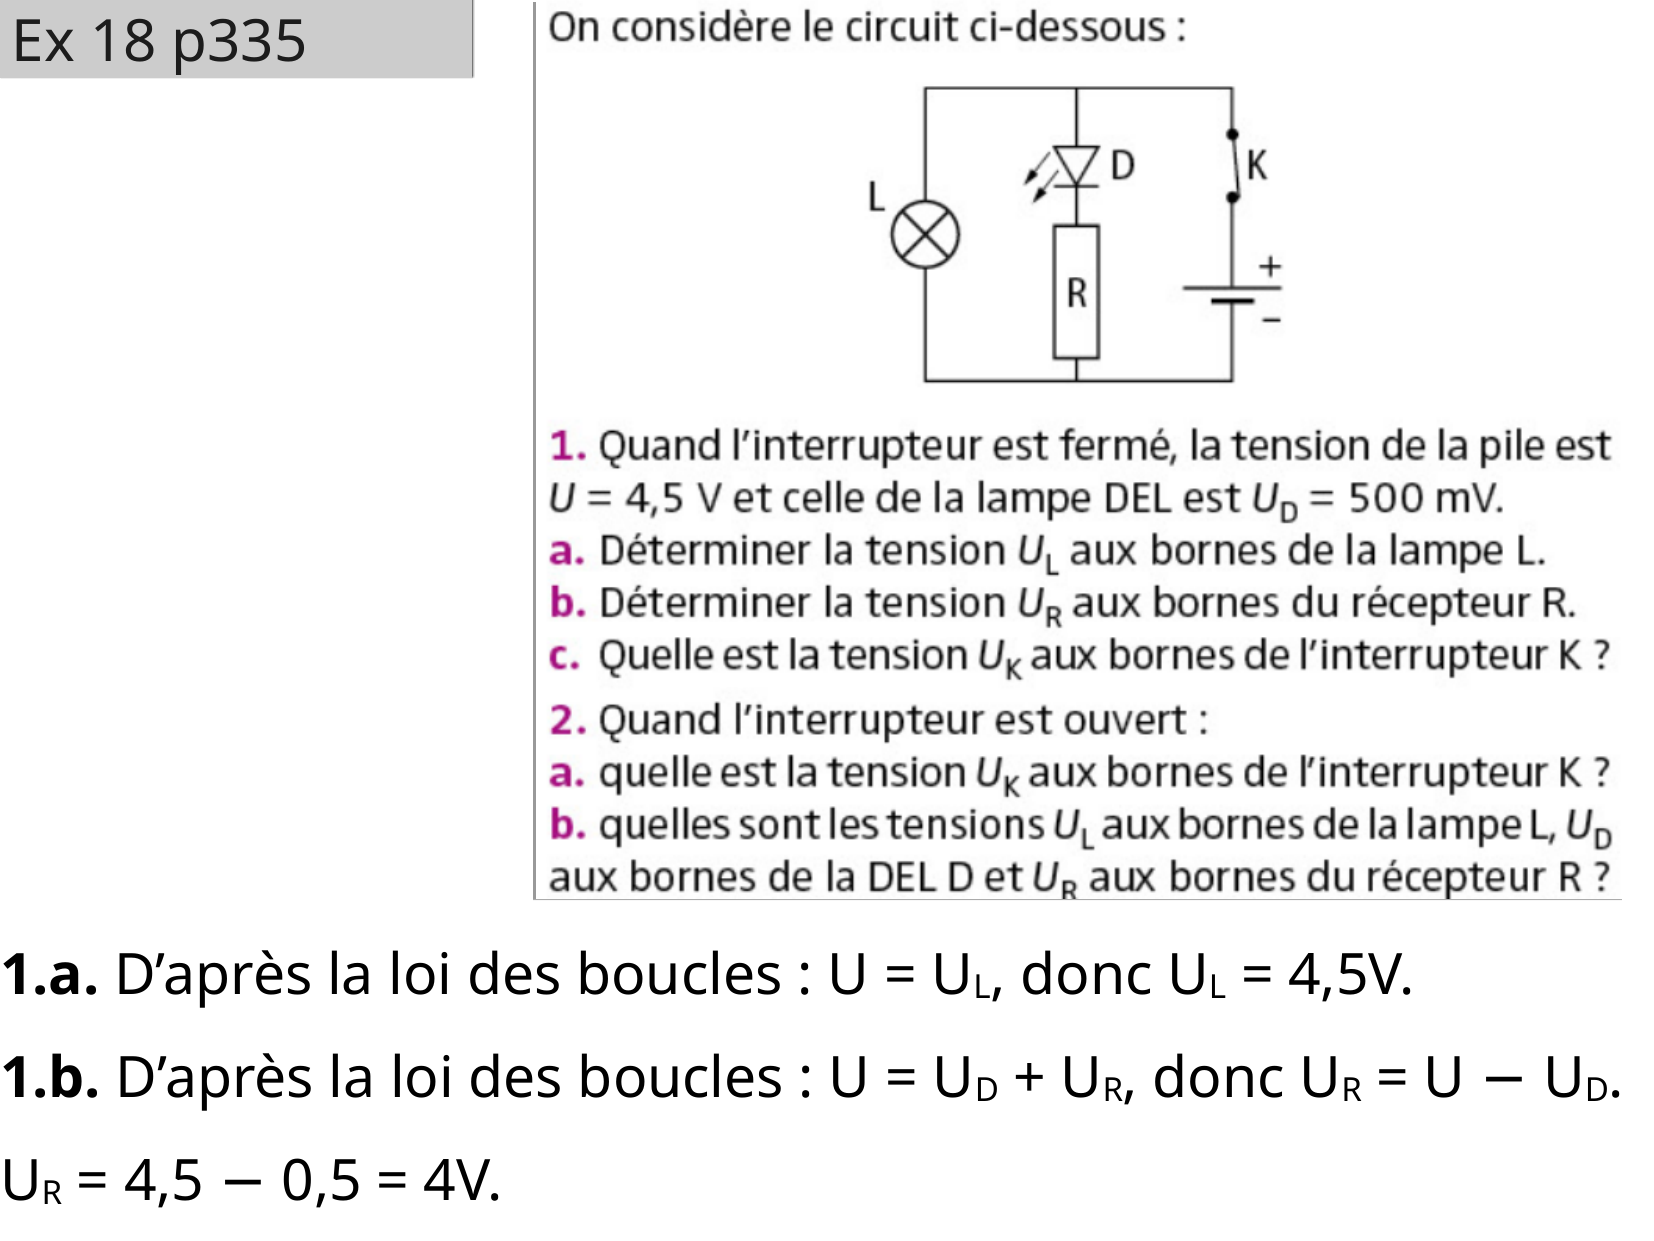

# Ex 18 p335
1.a. D’après la loi des boucles : U = UL, donc UL = 4,5V.
1.b. D’après la loi des boucles : U = UD + UR, donc UR = U − UD.
UR = 4,5 − 0,5 = 4V.